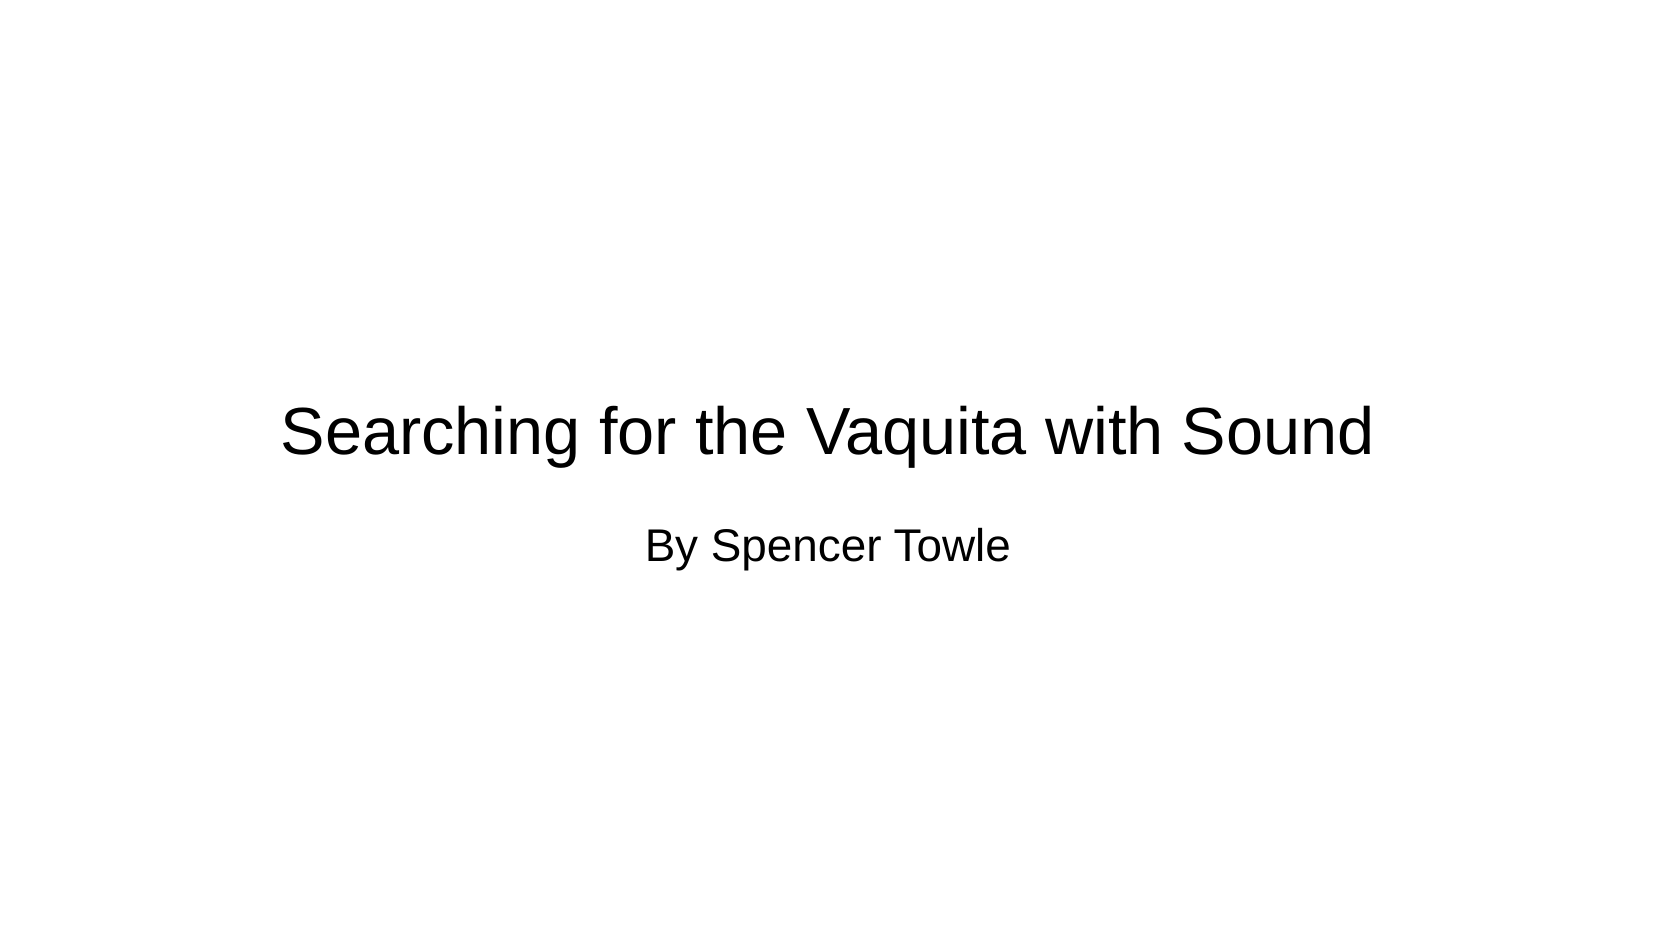

# Searching for the Vaquita with Sound
By Spencer Towle